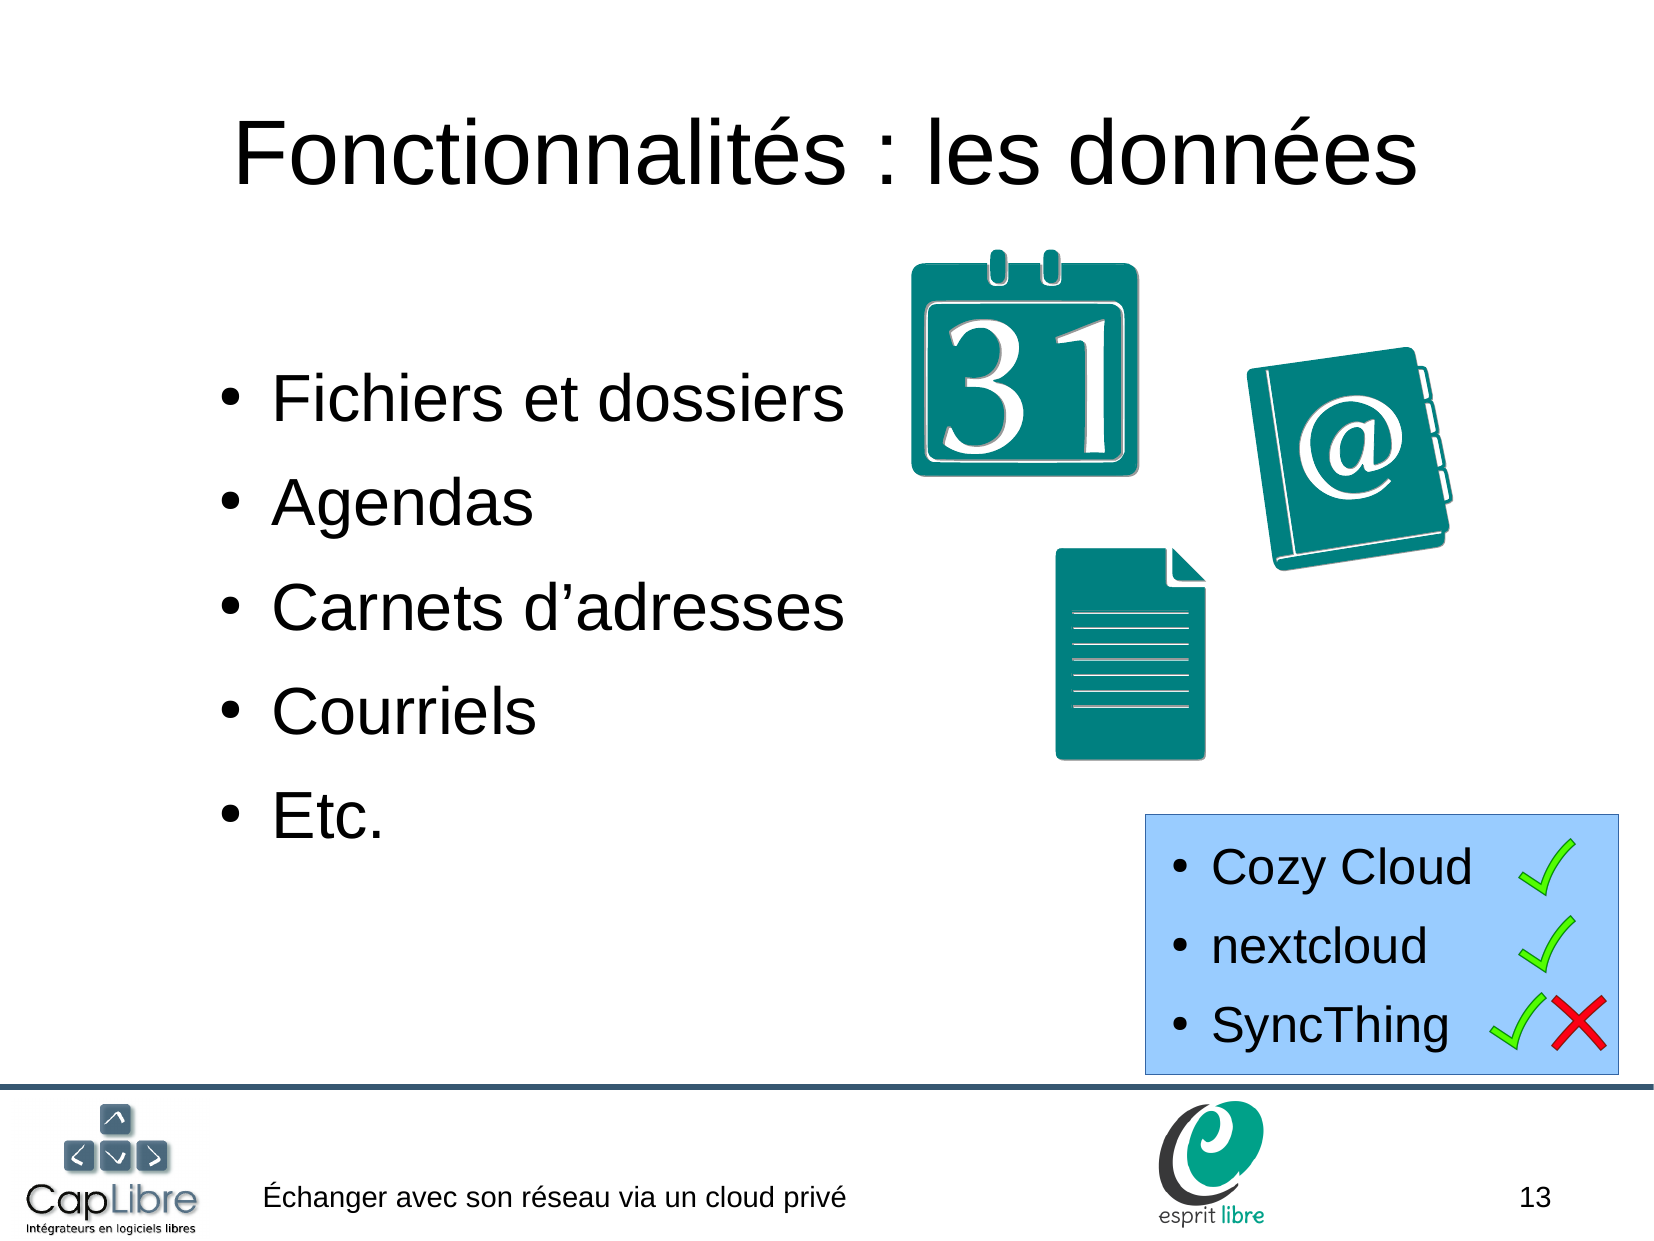

# Fonctionnalités : les données
Fichiers et dossiers
Agendas
Carnets d’adresses
Courriels
Etc.
Cozy Cloud
nextcloud
SyncThing
Échanger avec son réseau via un cloud privé